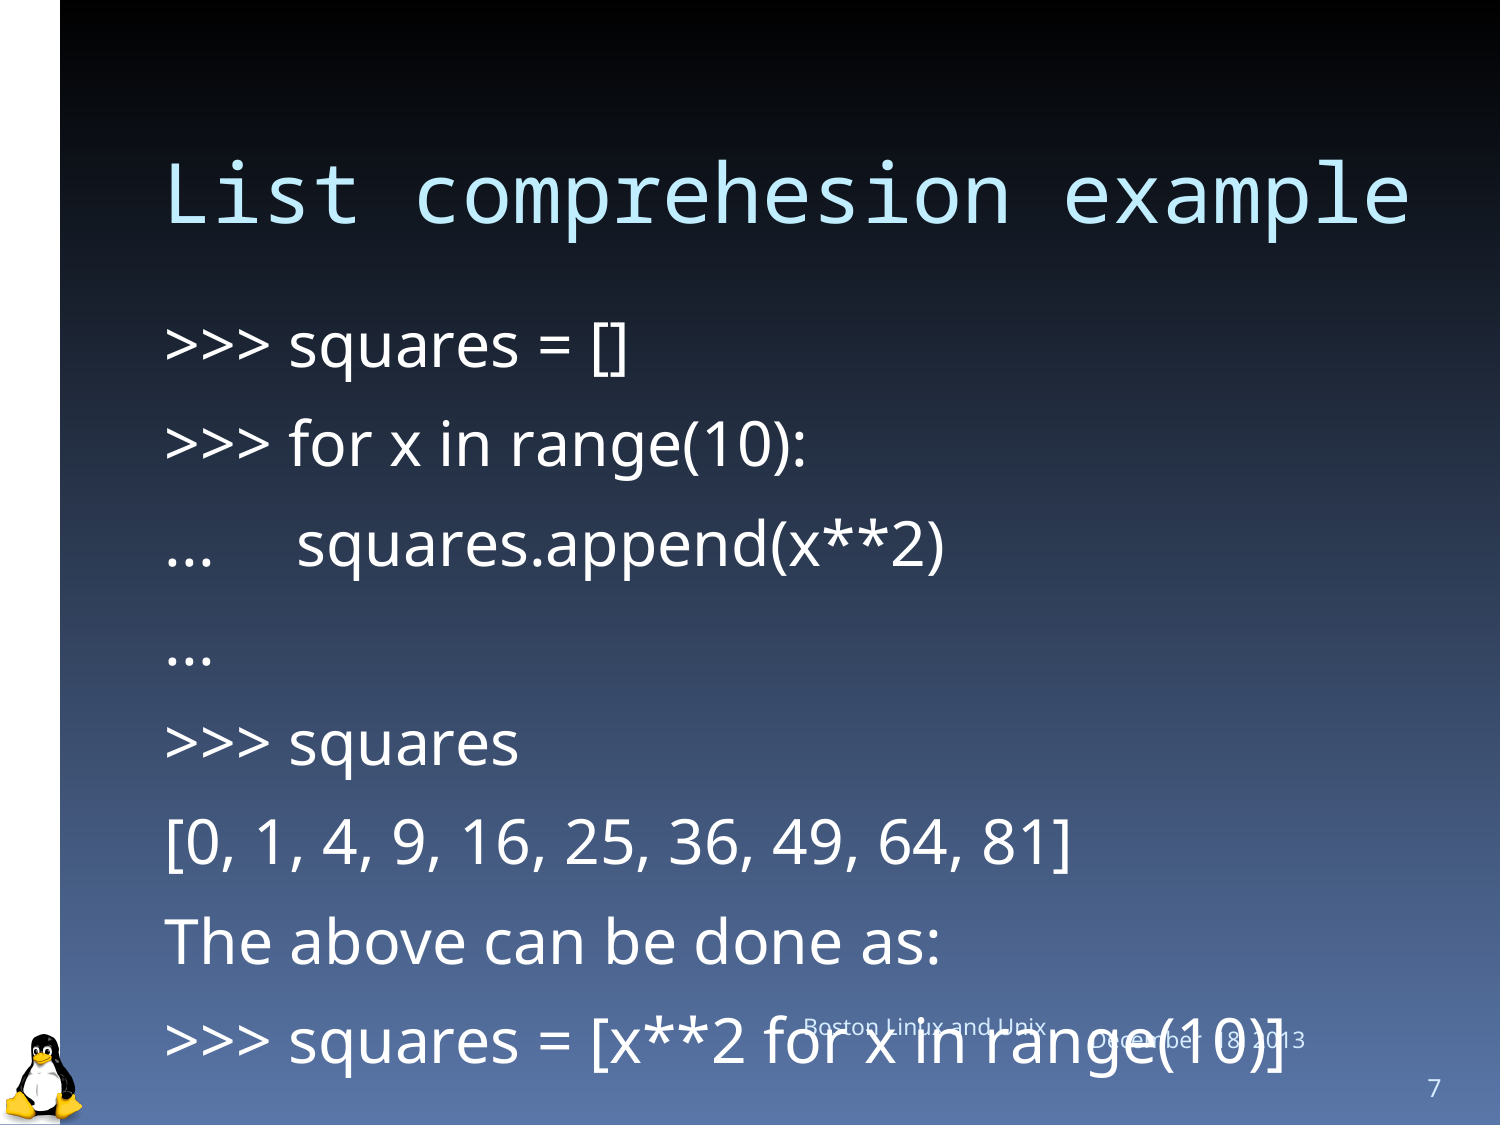

# List comprehesion example
>>> squares = []
>>> for x in range(10):
... squares.append(x**2)
...
>>> squares
[0, 1, 4, 9, 16, 25, 36, 49, 64, 81]
The above can be done as:
>>> squares = [x**2 for x in range(10)]
December 18, 2013
7